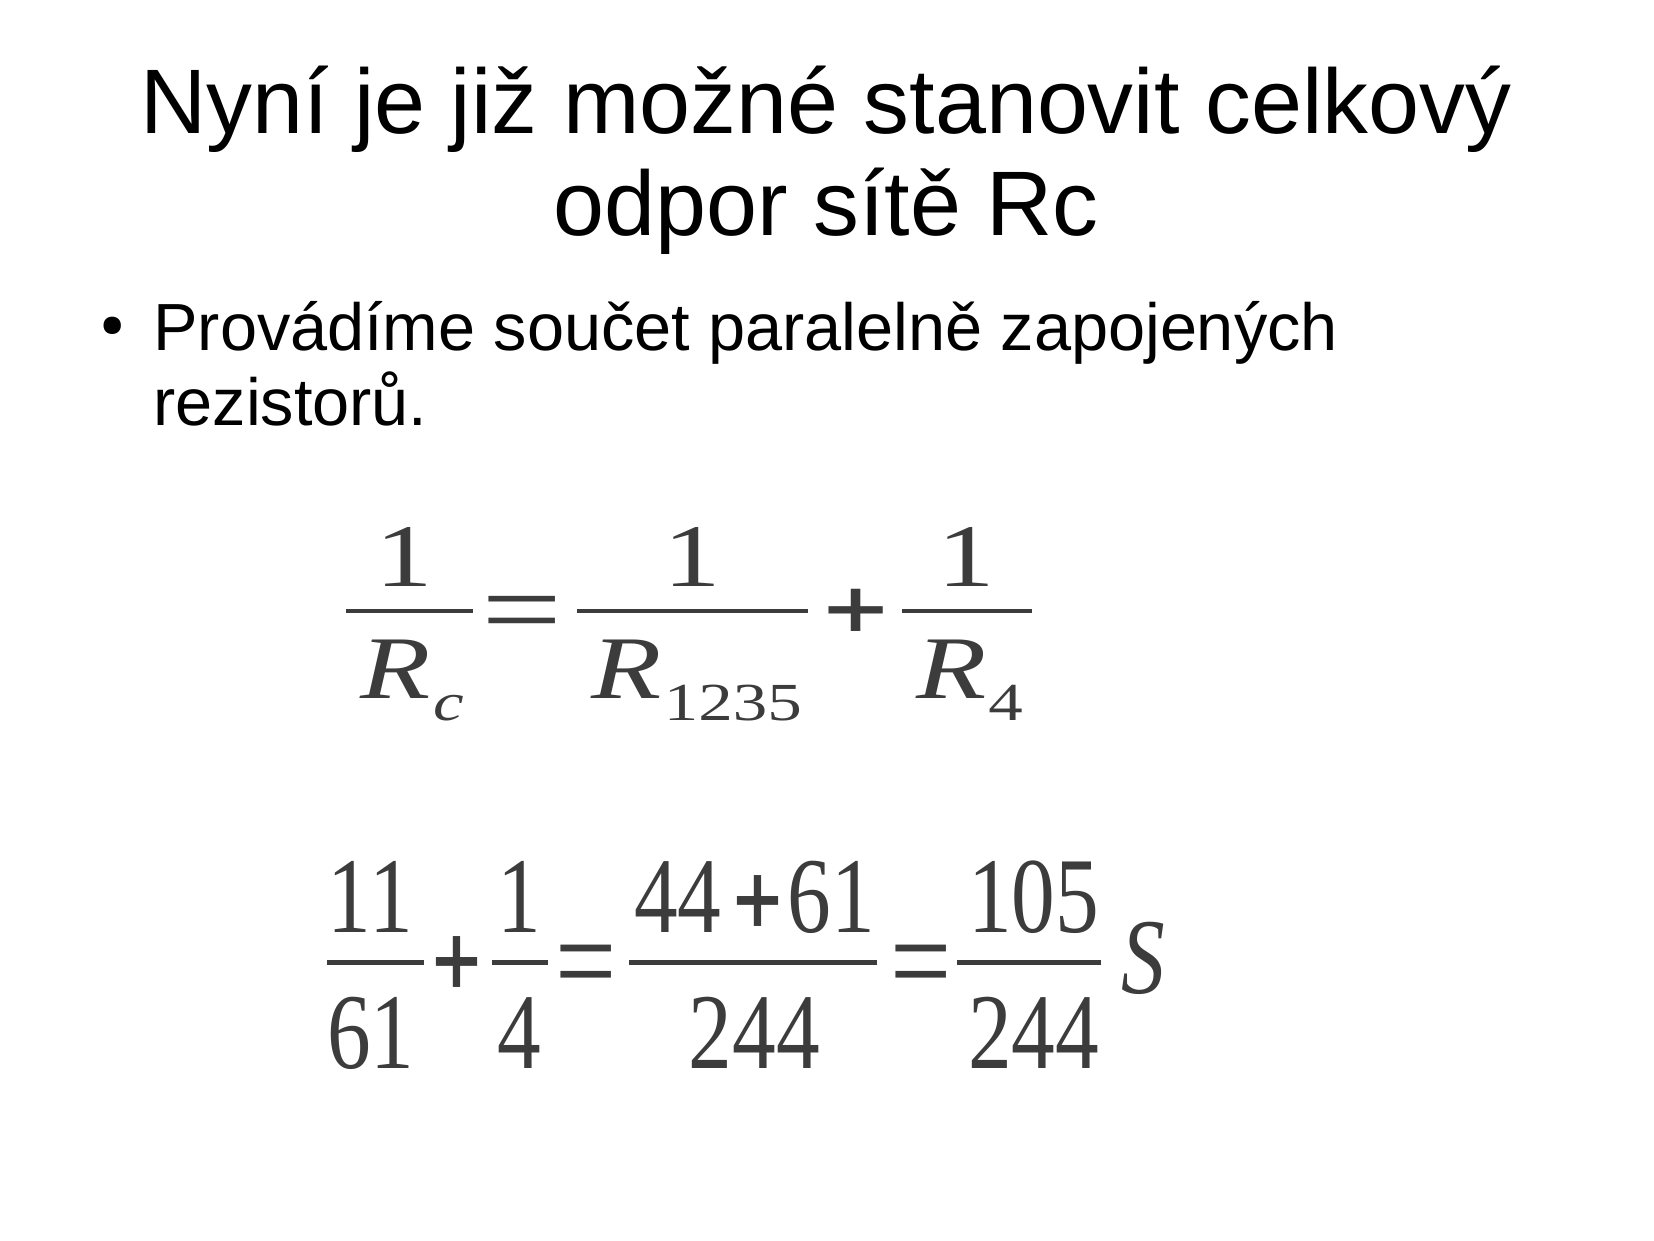

# Nyní je již možné stanovit celkový odpor sítě Rc
Provádíme součet paralelně zapojených rezistorů.